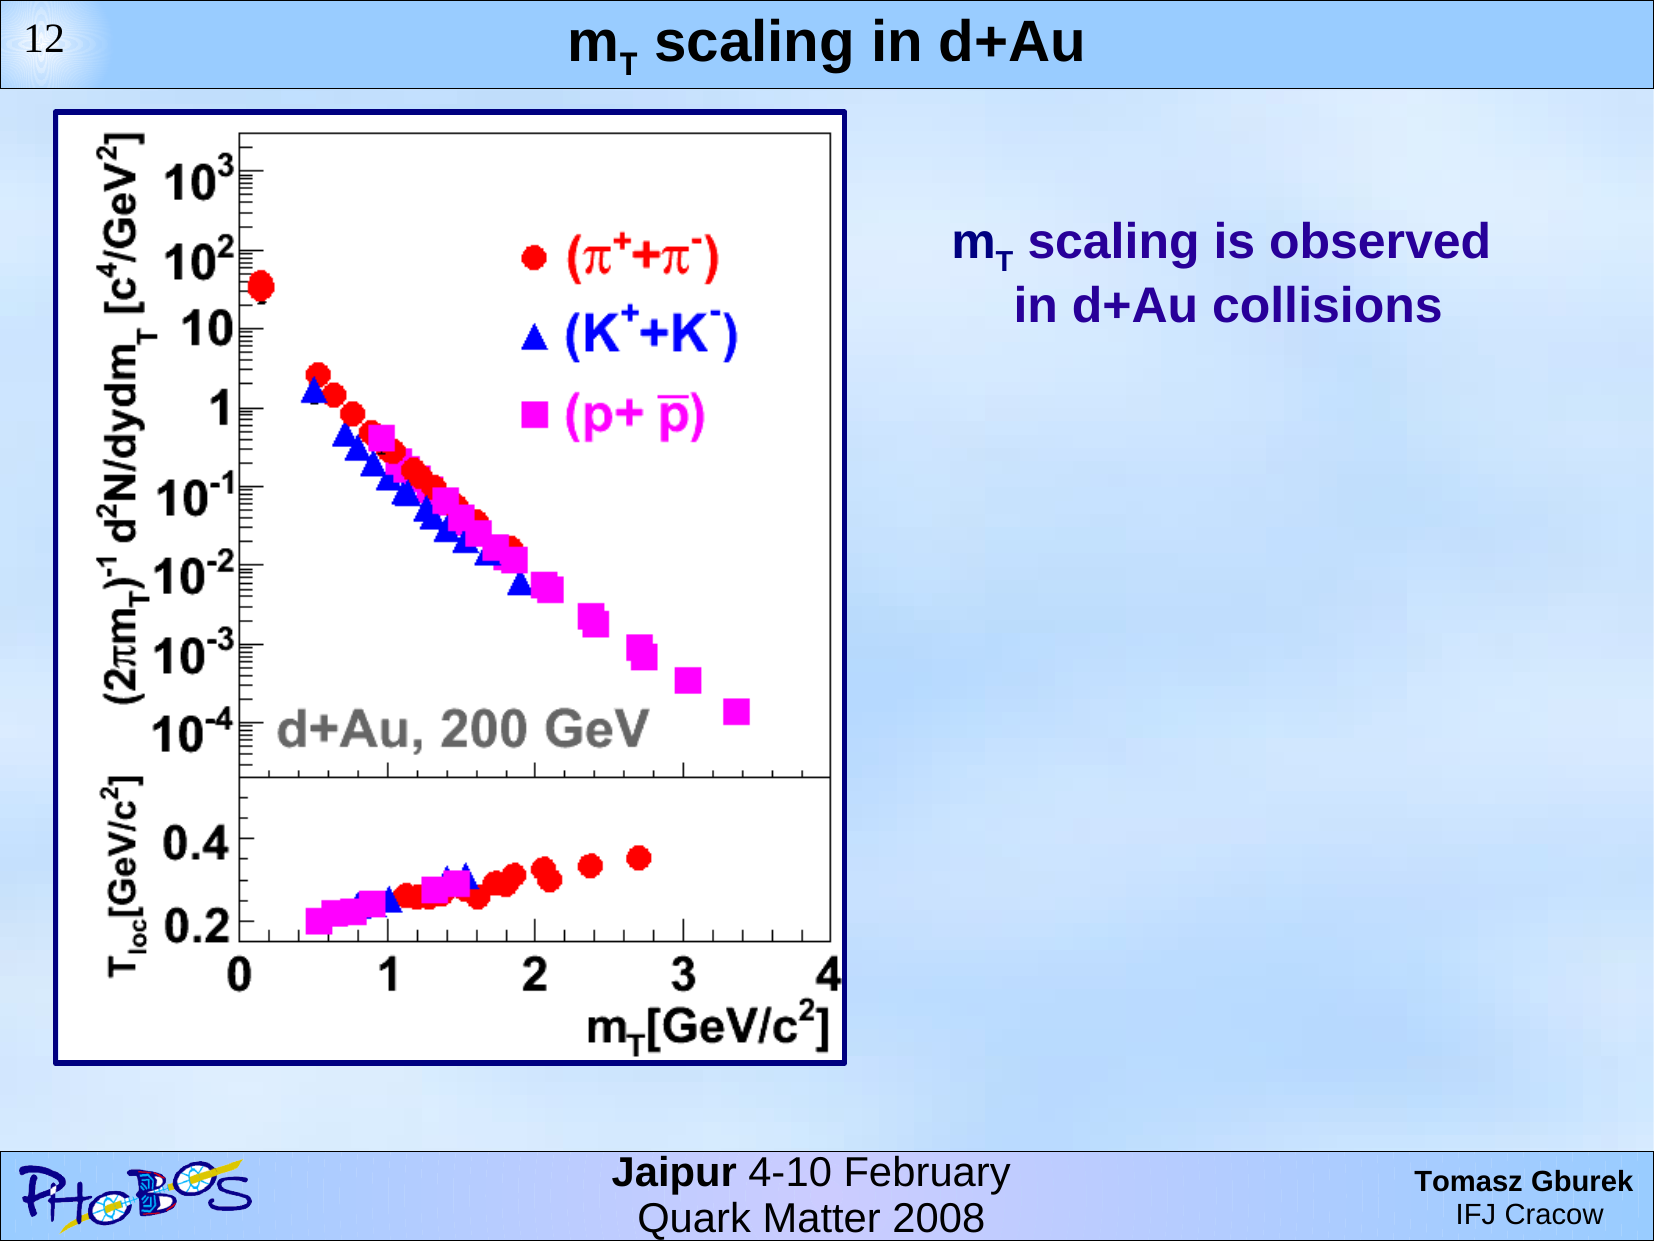

# mT scaling in d+Au
12
mT scaling is observed
in d+Au collisions